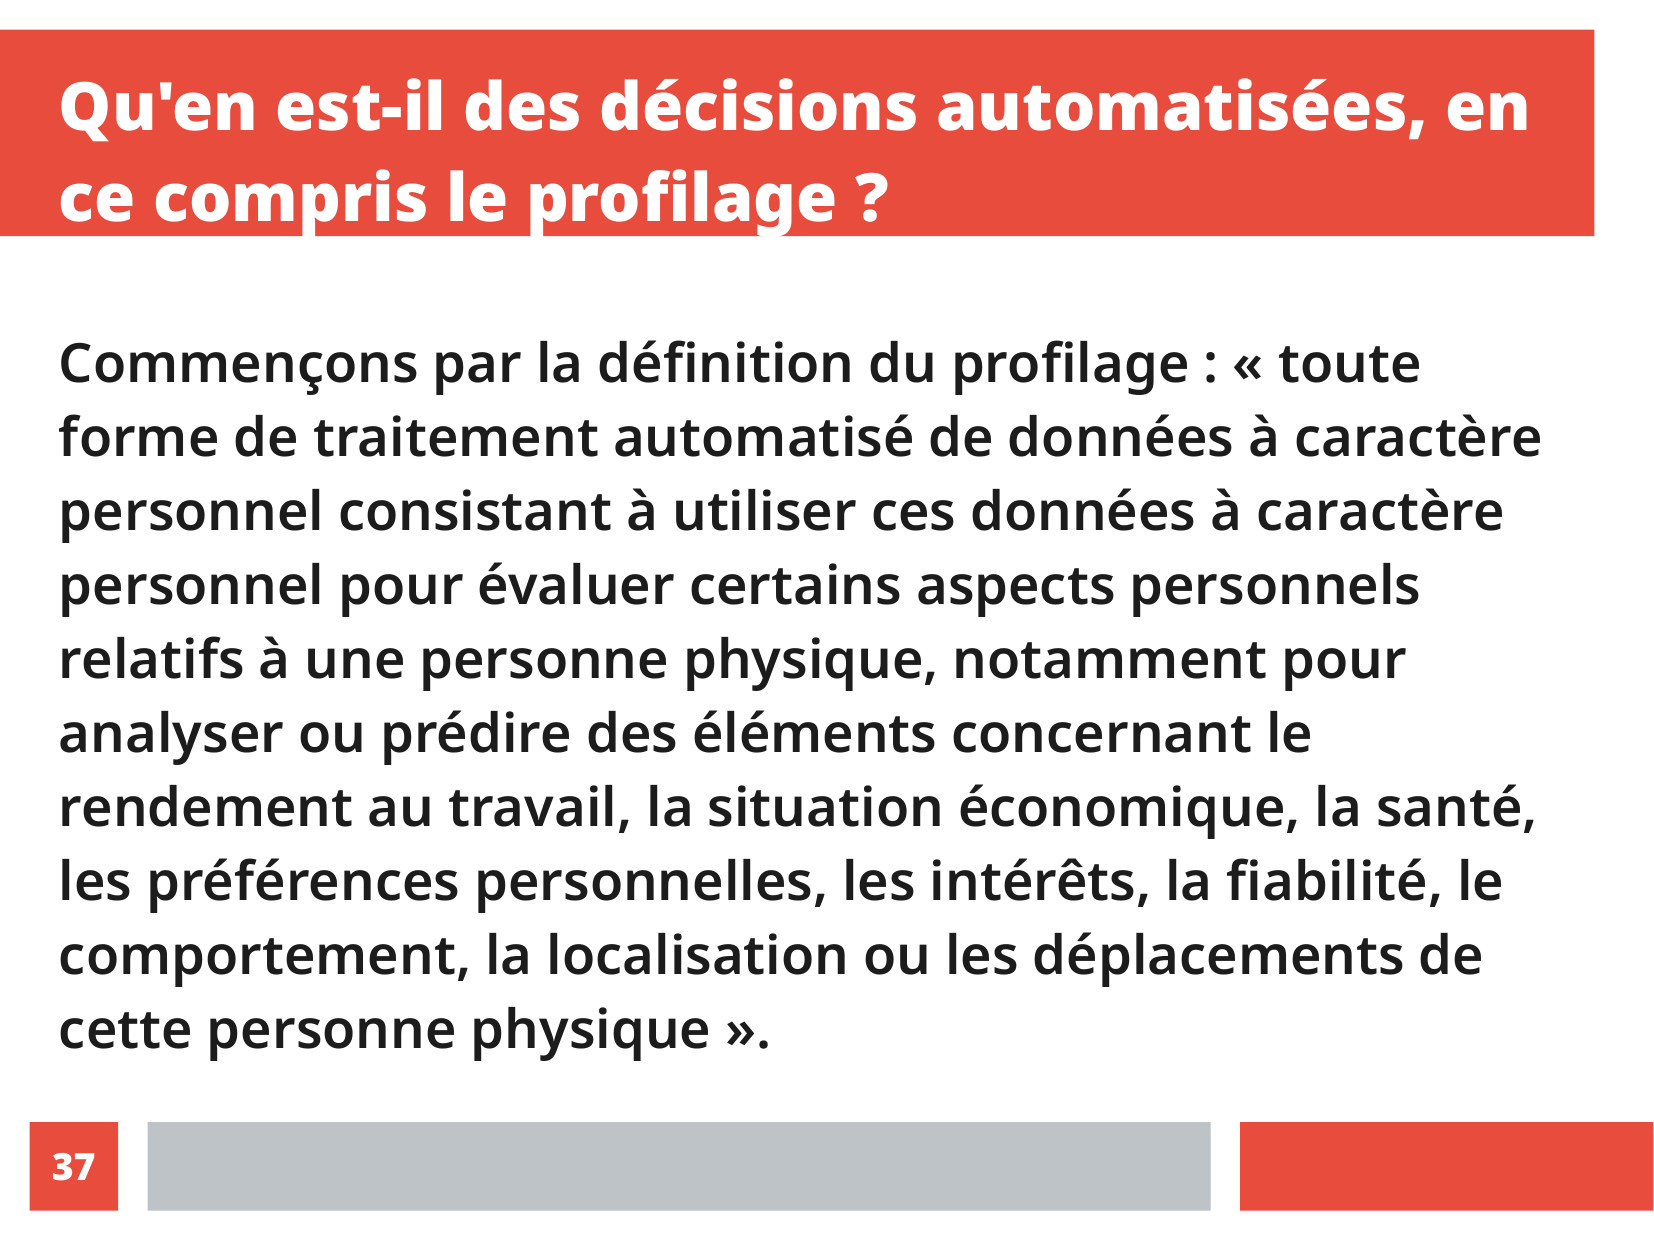

# Qu'en est-il des décisions automatisées, en ce compris le profilage ?
Commençons par la définition du profilage : « toute forme de traitement automatisé de données à caractère personnel consistant à utiliser ces données à caractère personnel pour évaluer certains aspects personnels relatifs à une personne physique, notamment pour analyser ou prédire des éléments concernant le rendement au travail, la situation économique, la santé, les préférences personnelles, les intérêts, la fiabilité, le comportement, la localisation ou les déplacements de cette personne physique ».
37